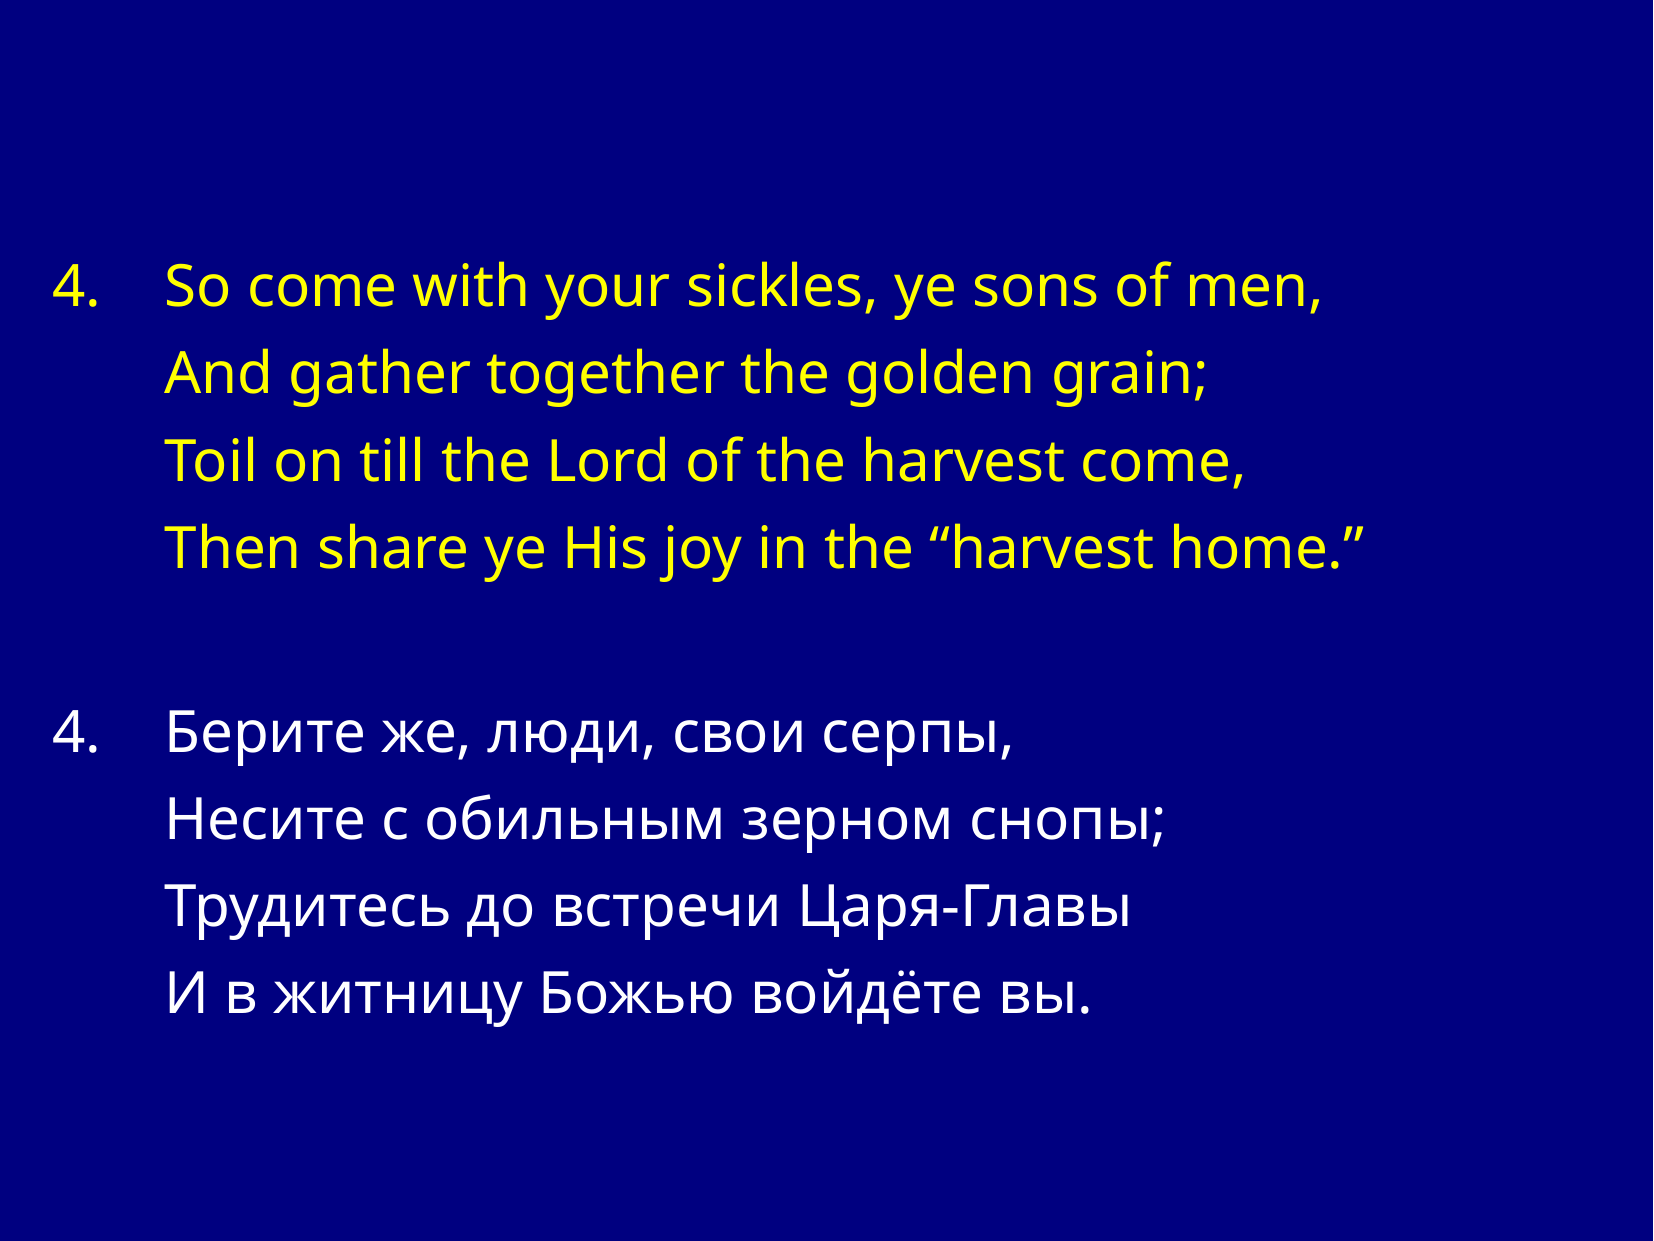

4.	So come with your sickles, ye sons of men,
	And gather together the golden grain;
	Toil on till the Lord of the harvest come,
	Then share ye His joy in the “harvest home.”
4.	Берите же, люди, свои серпы,
	Несите с обильным зерном снопы;
	Трудитесь до встречи Царя-Главы
	И в житницу Божью войдёте вы.